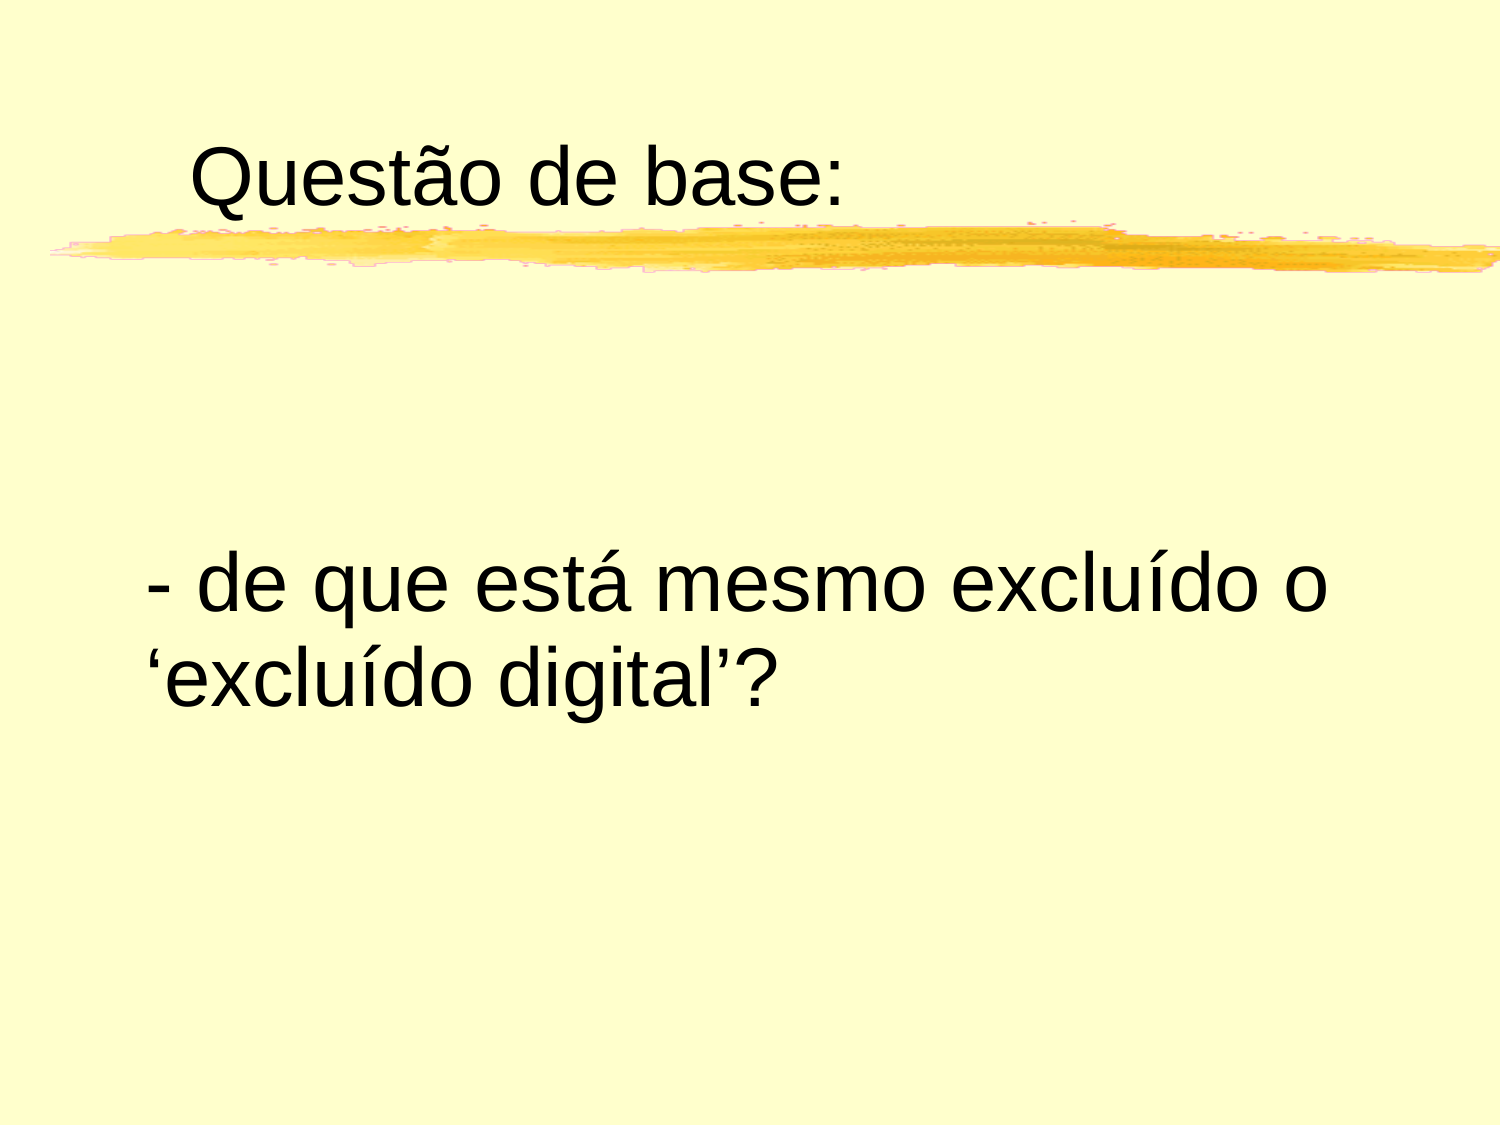

# Questão de base:
	- de que está mesmo excluído o ‘excluído digital’?